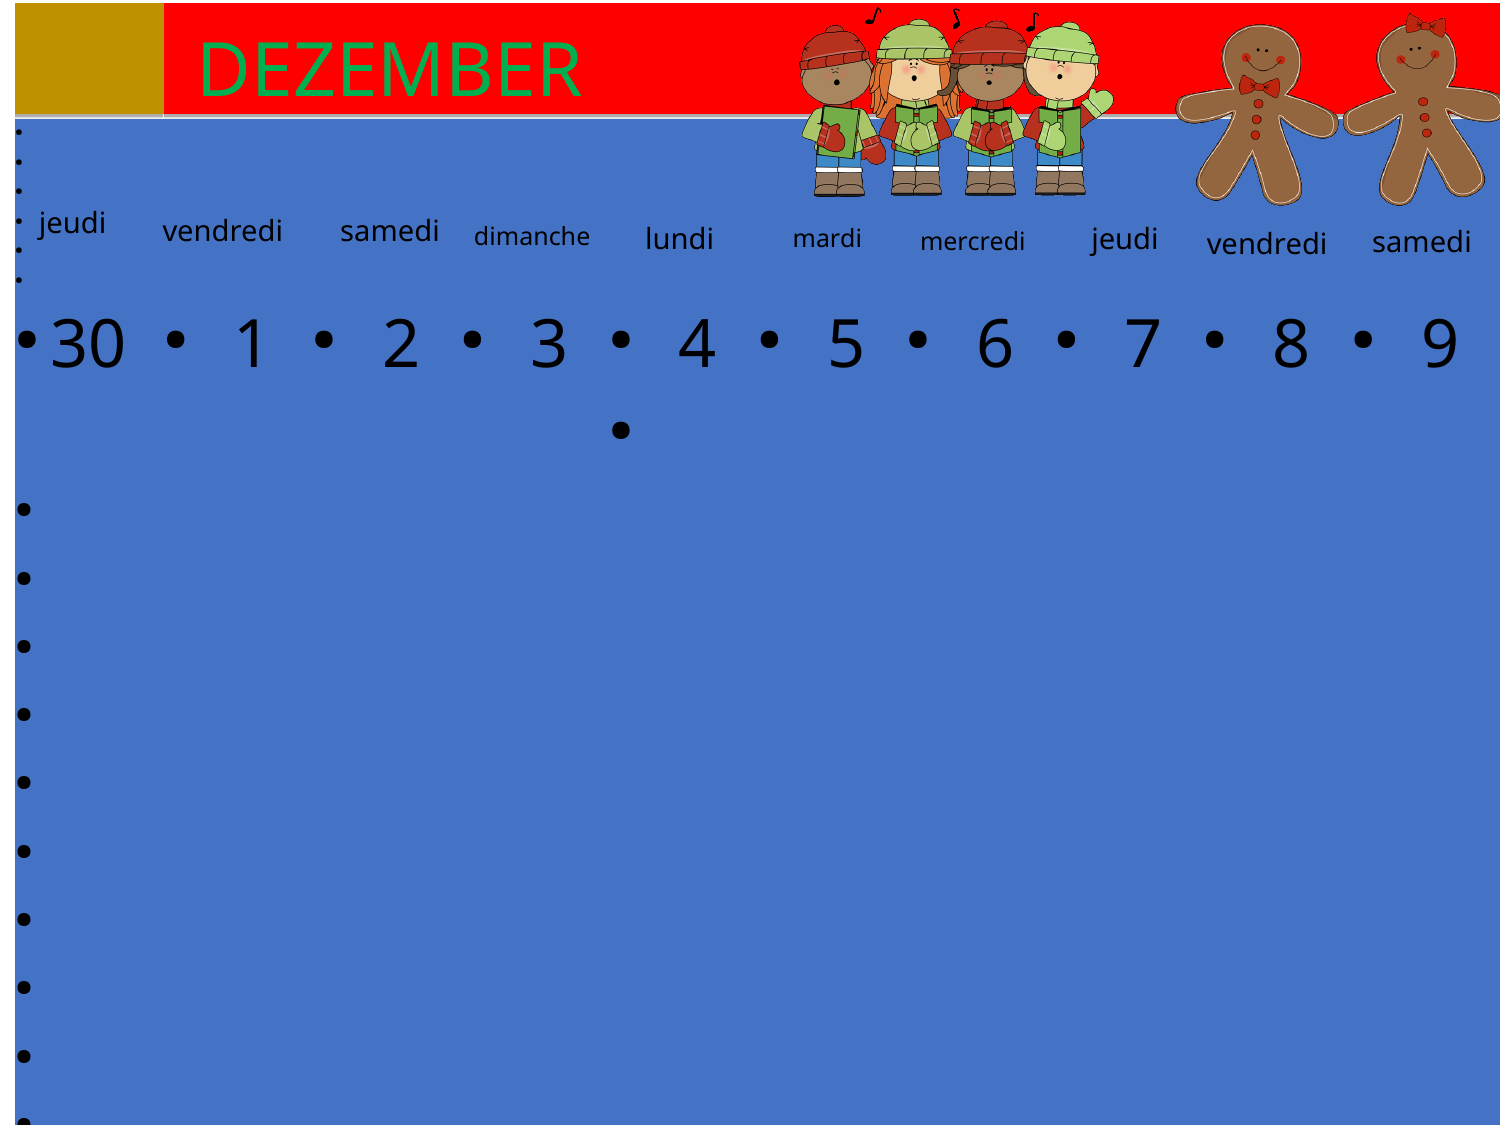

DEZEMBER
| | | | | | | | | | |
| --- | --- | --- | --- | --- | --- | --- | --- | --- | --- |
| 30 | 1 | 2 | 3 | 4 | 5 | 6 | 7 | 8 | 9 |
| | | | | | | | | | |
jeudi
vendredi
samedi
dimanche
lundi
jeudi
mardi
samedi
mercredi
vendredi